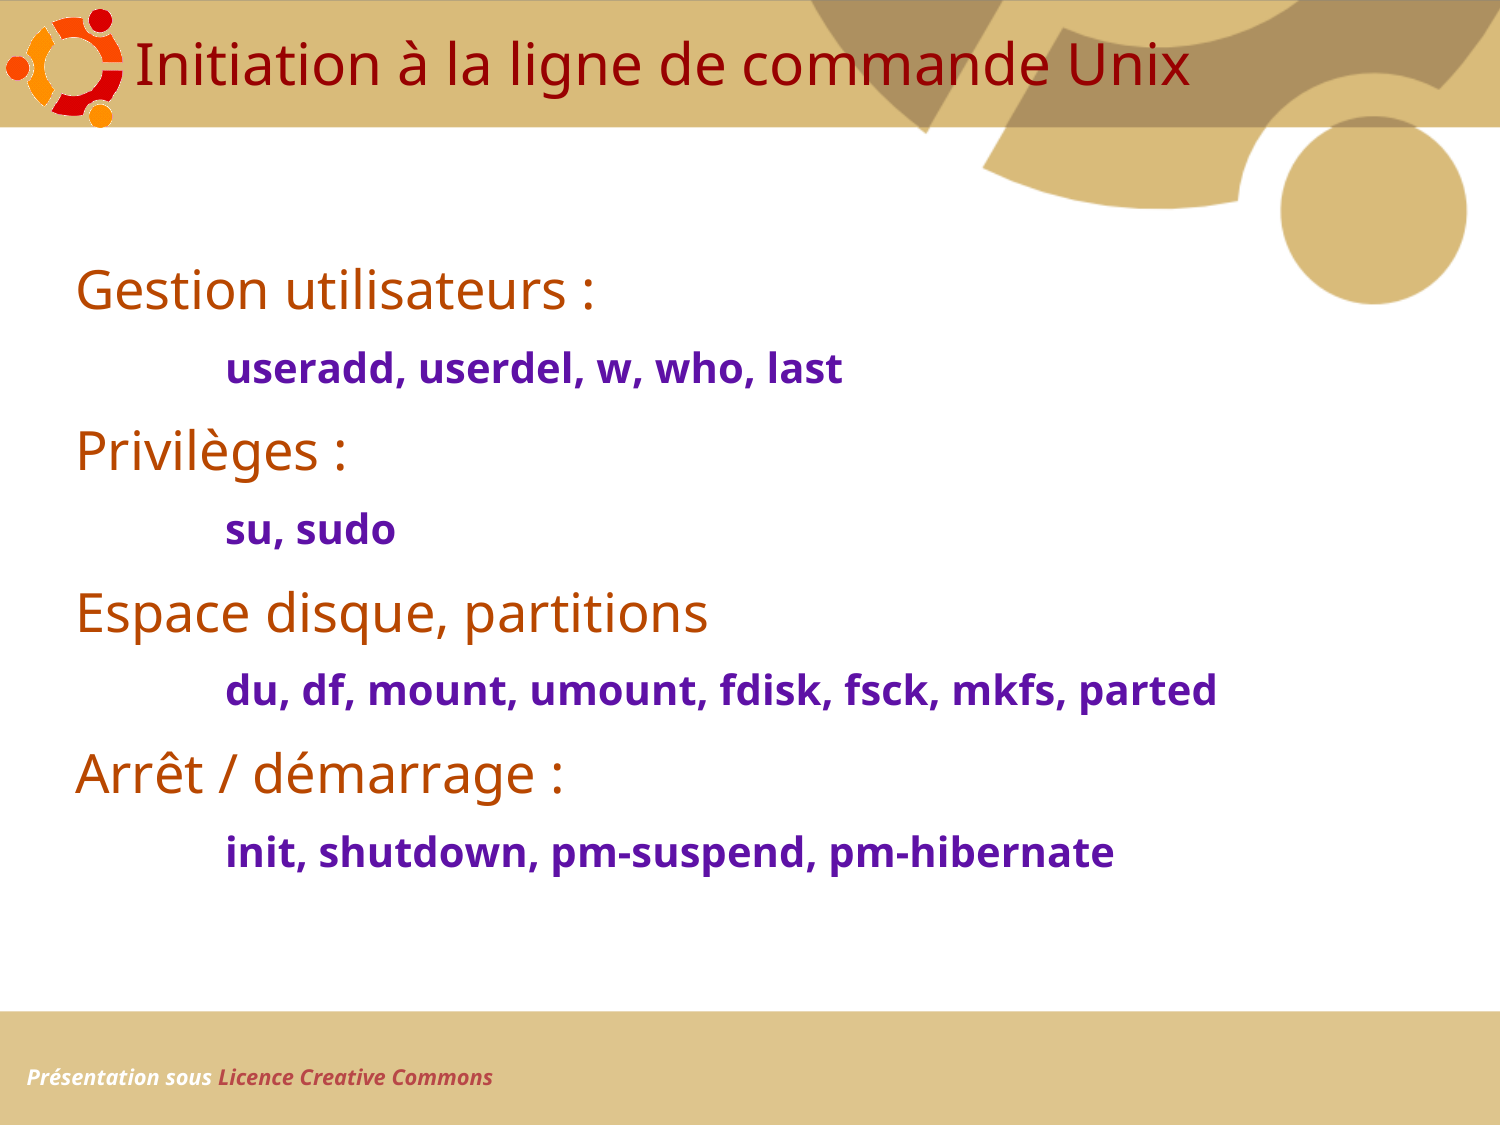

# Initiation à la ligne de commande Unix
Gestion utilisateurs :
useradd, userdel, w, who, last
Privilèges :
su, sudo
Espace disque, partitions
du, df, mount, umount, fdisk, fsck, mkfs, parted
Arrêt / démarrage :
init, shutdown, pm-suspend, pm-hibernate